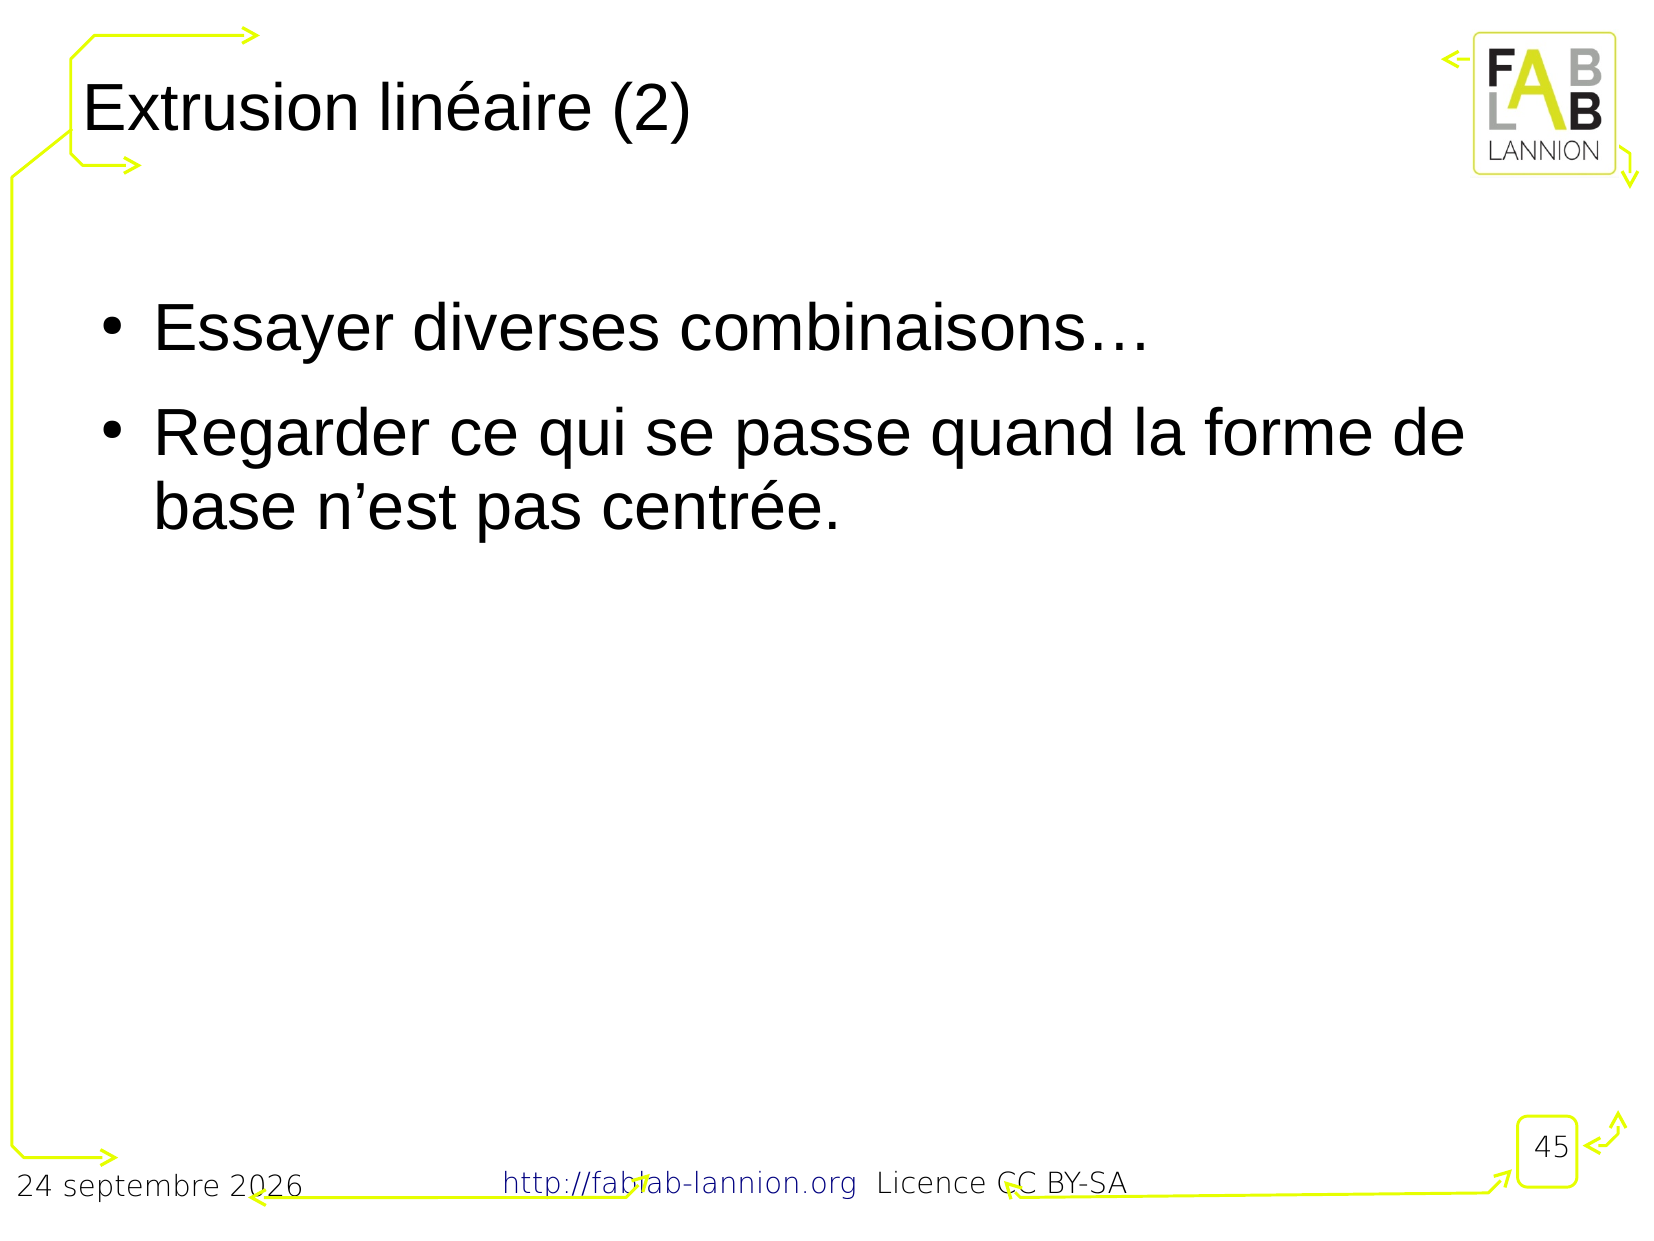

# Extrusion linéaire (2)
Essayer diverses combinaisons…
Regarder ce qui se passe quand la forme de base n’est pas centrée.
45